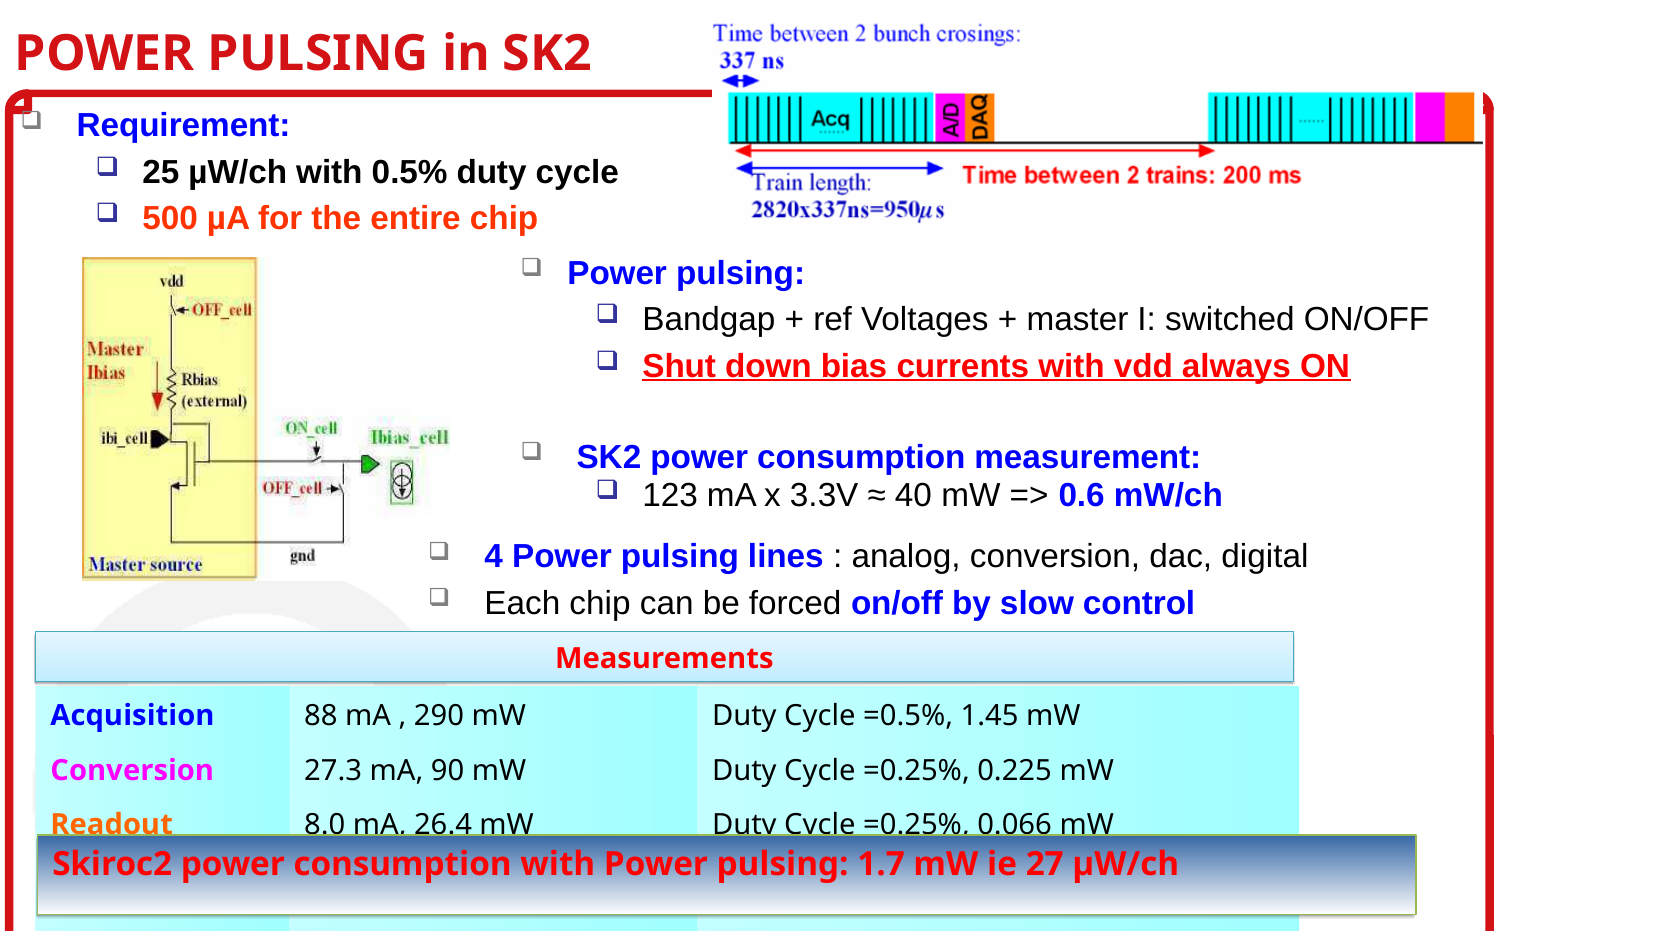

POWER PULSING in SK2
Requirement:
25 µW/ch with 0.5% duty cycle
500 µA for the entire chip
Power pulsing:
Bandgap + ref Voltages + master I: switched ON/OFF
Shut down bias currents with vdd always ON
SK2 power consumption measurement:
123 mA x 3.3V ≈ 40 mW => 0.6 mW/ch
4 Power pulsing lines : analog, conversion, dac, digital
Each chip can be forced on/off by slow control
Measurements
| Acquisition | 88 mA , 290 mW | Duty Cycle =0.5%, 1.45 mW |
| --- | --- | --- |
| Conversion | 27.3 mA, 90 mW | Duty Cycle =0.25%, 0.225 mW |
| Readout | 8.0 mA, 26.4 mW | Duty Cycle =0.25%, 0.066 mW |
| | | |
Skiroc2 power consumption with Power pulsing: 1.7 mW ie 27 µW/ch